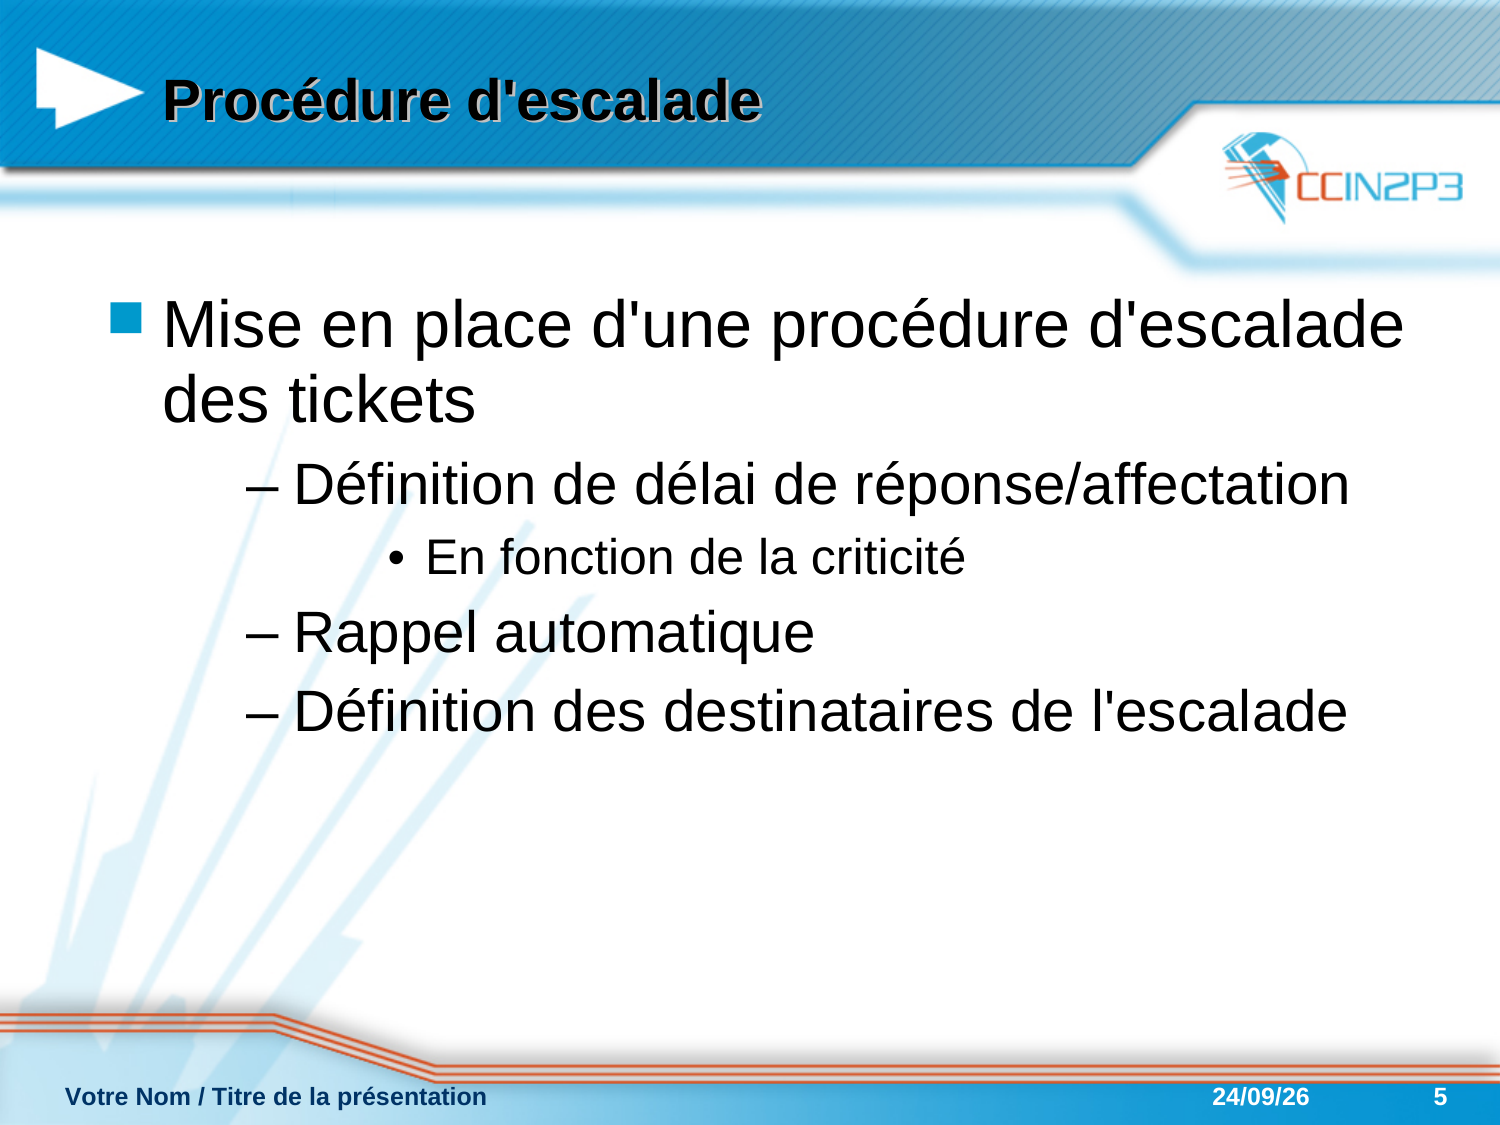

# Procédure d'escalade
Mise en place d'une procédure d'escalade des tickets
Définition de délai de réponse/affectation
En fonction de la criticité
Rappel automatique
Définition des destinataires de l'escalade
Votre Nom / Titre de la présentation
5